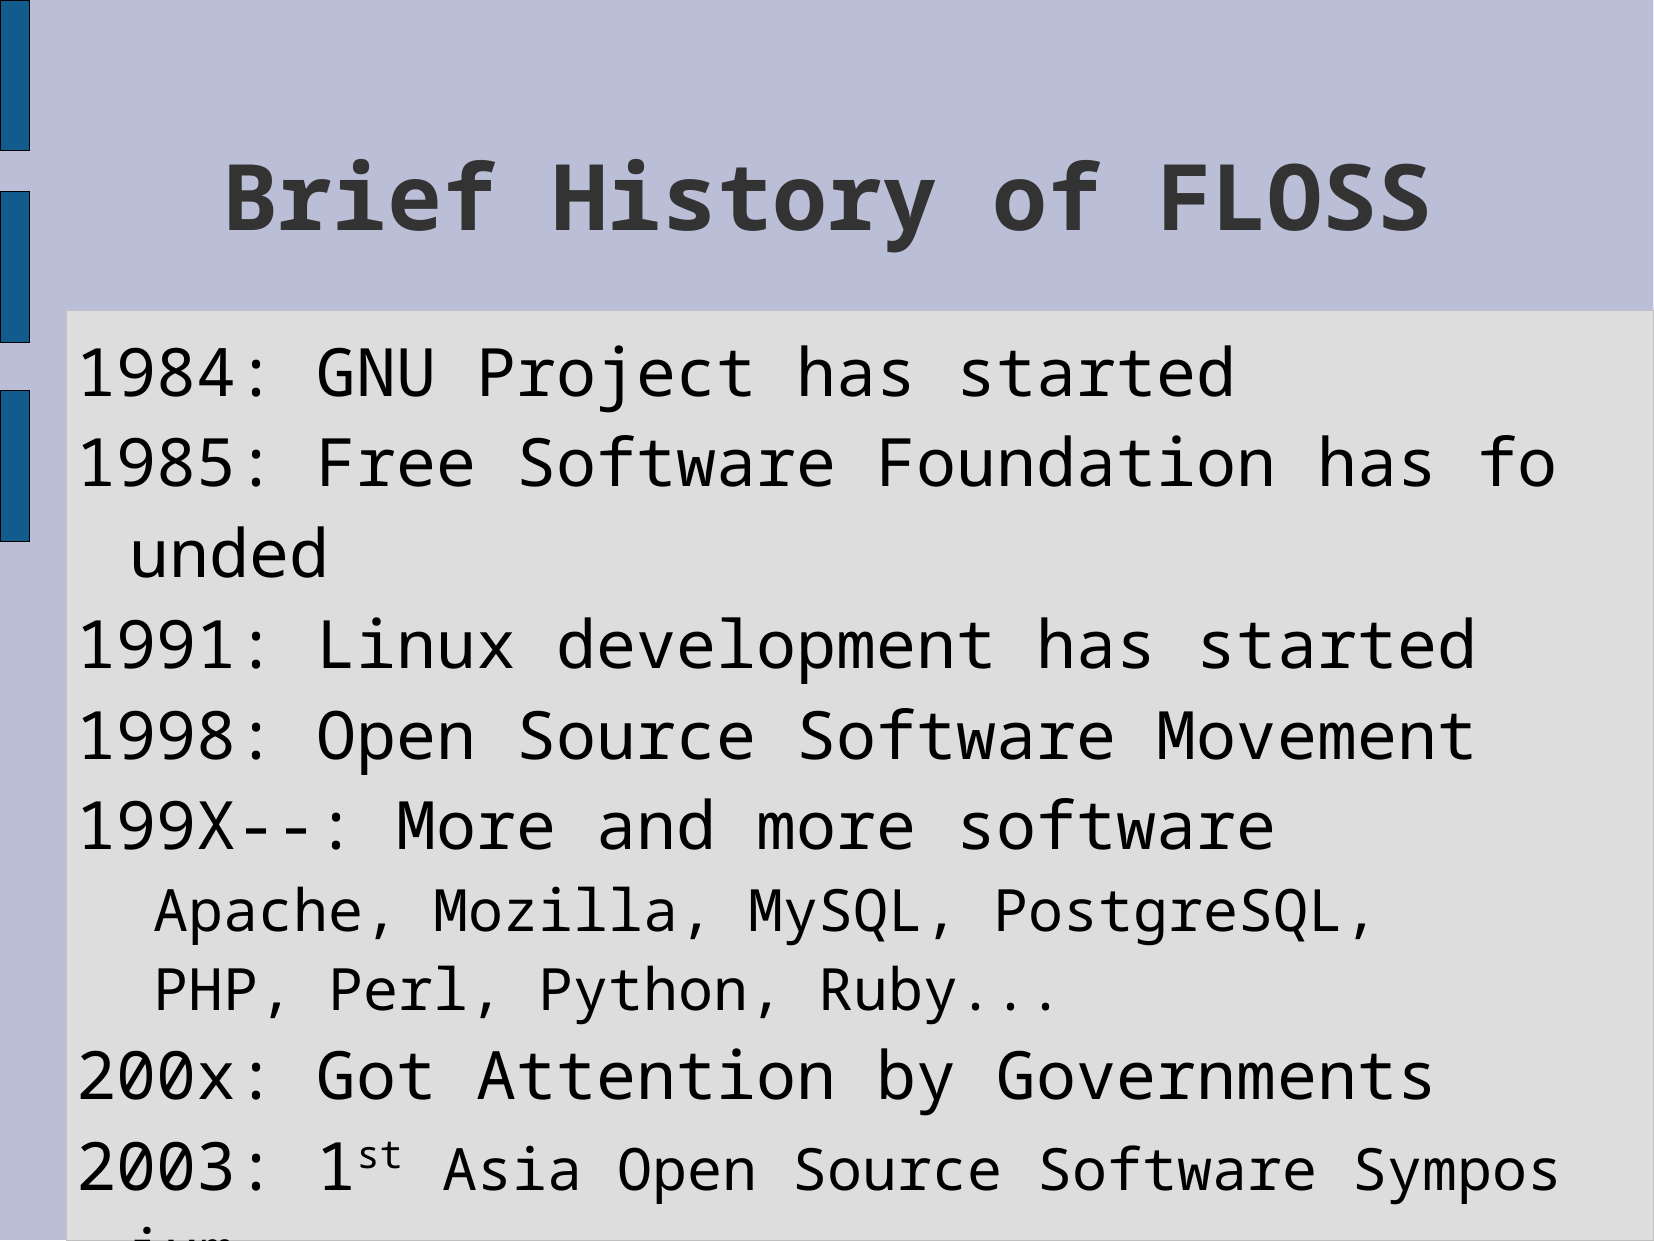

# Brief History of FLOSS
1984: GNU Project has started
1985: Free Software Foundation has founded
1991: Linux development has started
1998: Open Source Software Movement
199X--: More and more software
Apache, Mozilla, MySQL, PostgreSQL,
PHP, Perl, Python, Ruby...
200x: Got Attention by Governments
2003: 1st Asia Open Source Software Symposium
2005: 1st CodeFest Asia
2007: 9th AOSSS, 4th CodeFest Asia